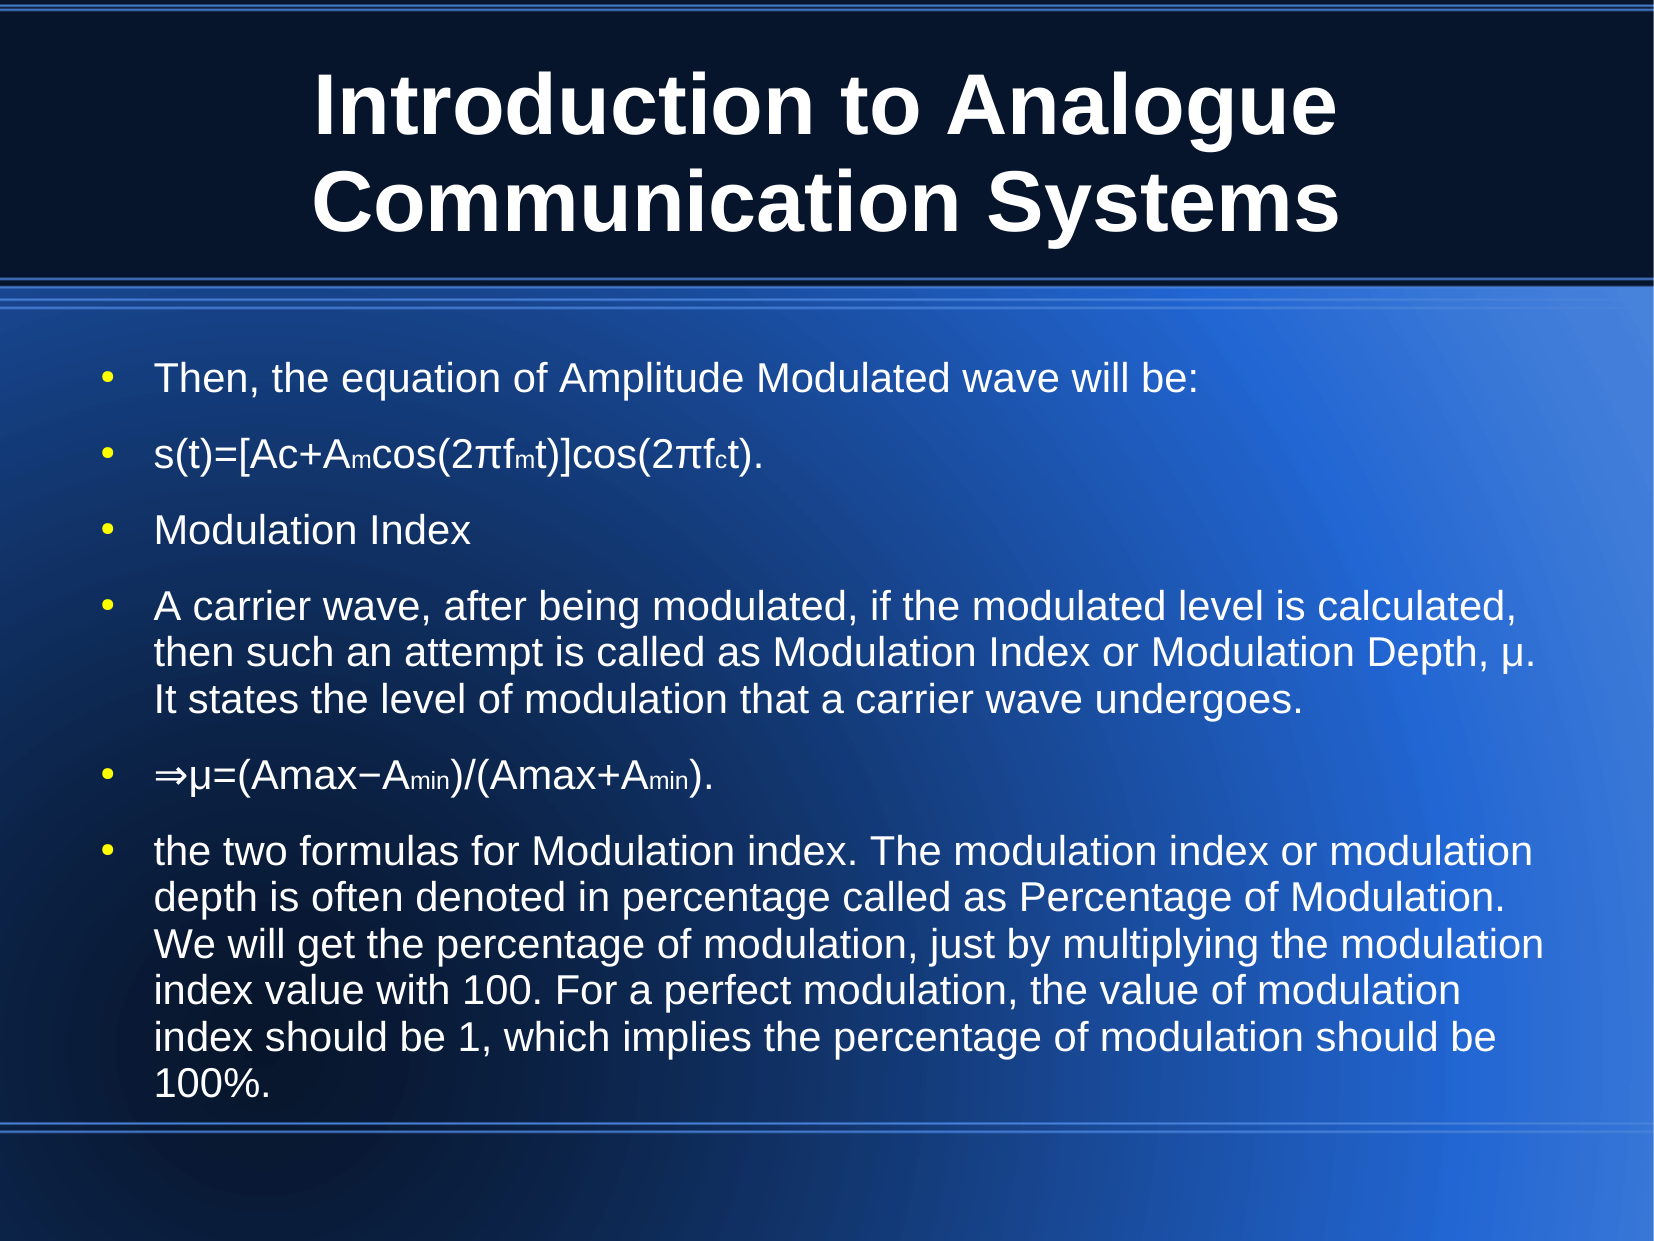

# Introduction to Analogue Communication Systems
Then, the equation of Amplitude Modulated wave will be:
s(t)=[Ac+Amcos(2πfmt)]cos(2πfct).
Modulation Index
A carrier wave, after being modulated, if the modulated level is calculated, then such an attempt is called as Modulation Index or Modulation Depth, μ. It states the level of modulation that a carrier wave undergoes.
⇒μ=(Amax−Amin)/(Amax+Amin).
the two formulas for Modulation index. The modulation index or modulation depth is often denoted in percentage called as Percentage of Modulation. We will get the percentage of modulation, just by multiplying the modulation index value with 100. For a perfect modulation, the value of modulation index should be 1, which implies the percentage of modulation should be 100%.